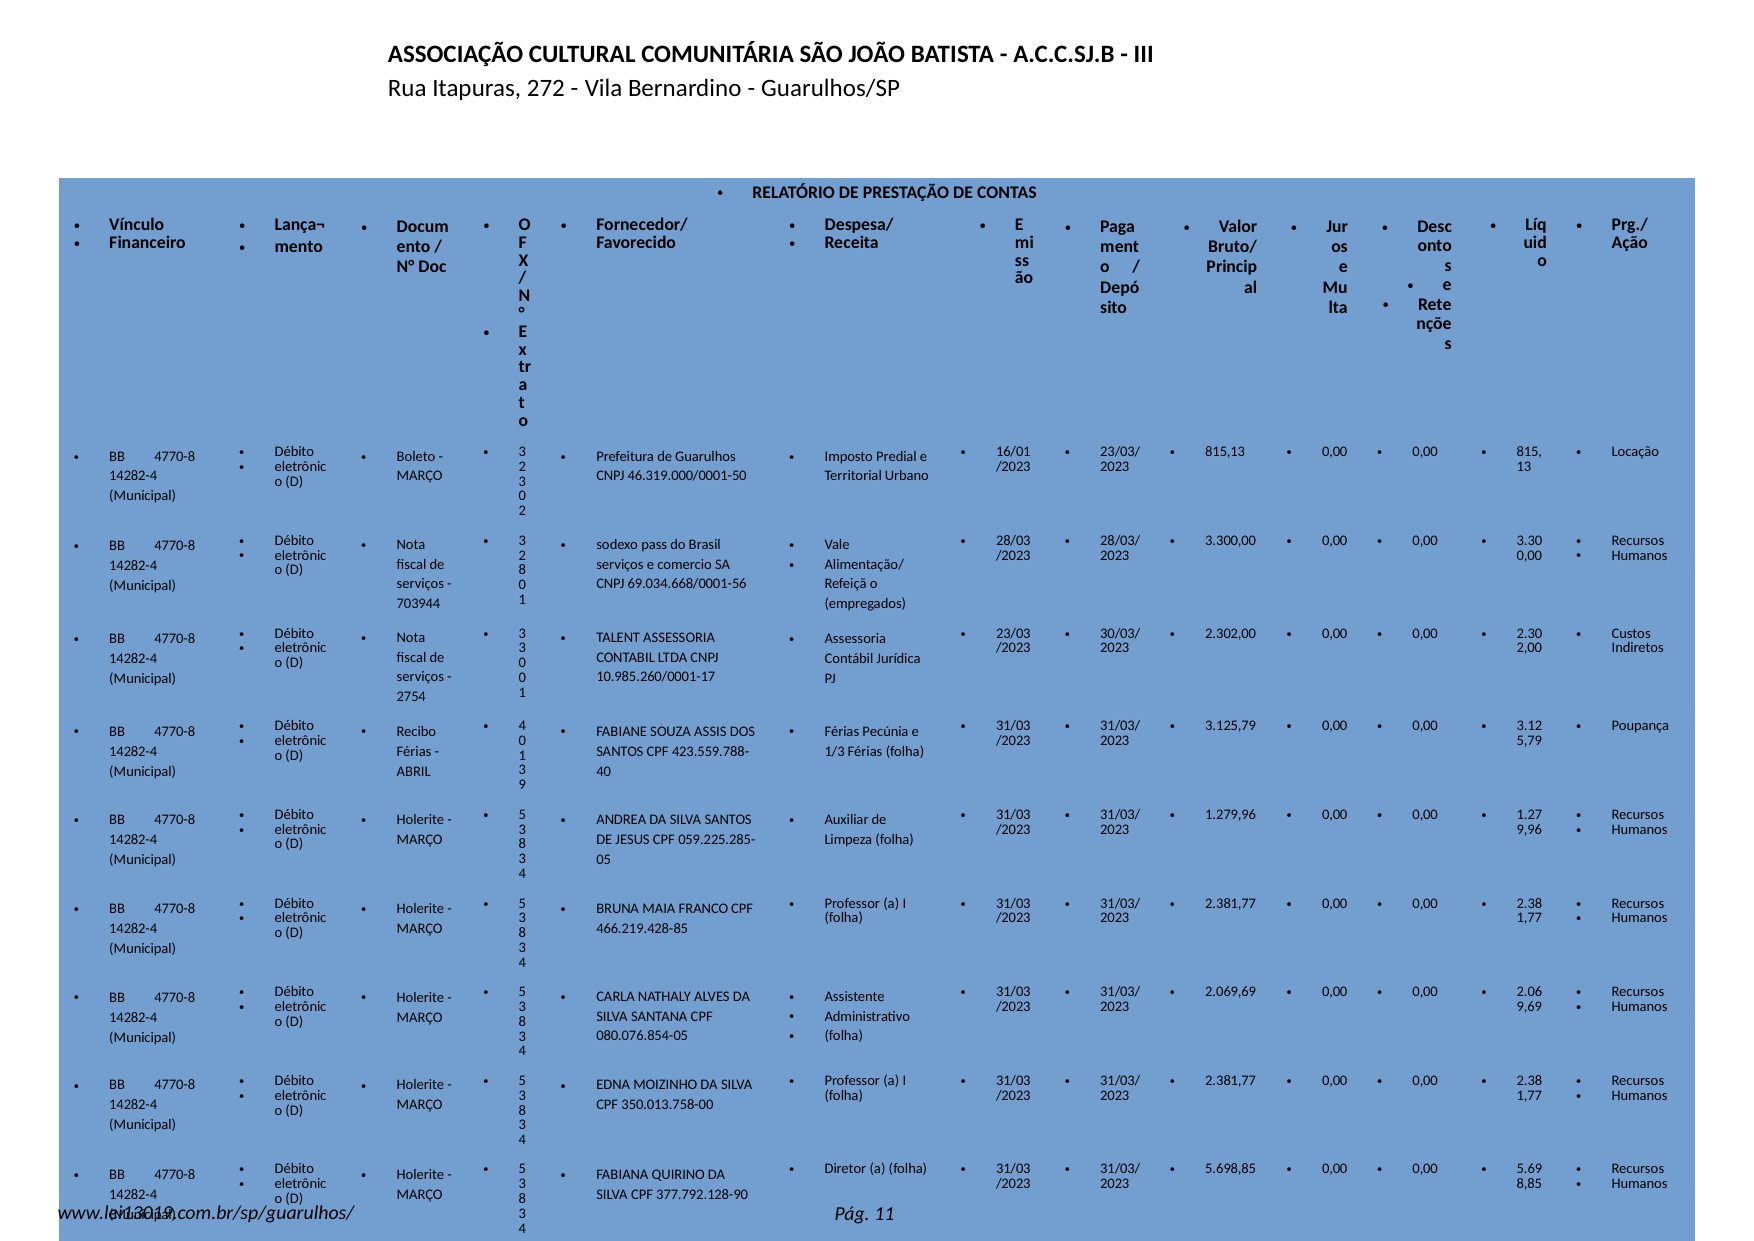

ASSOCIAÇÃO CULTURAL COMUNITÁRIA SÃO JOÃO BATISTA - A.C.C.SJ.B - III
Rua Itapuras, 272 - Vila Bernardino - Guarulhos/SP
| RELATÓRIO DE PRESTAÇÃO DE CONTAS | | | | | | | | | | | | |
| --- | --- | --- | --- | --- | --- | --- | --- | --- | --- | --- | --- | --- |
| Vínculo Financeiro | Lança¬ mento | Documento / N° Doc | OFX/N° Extrato | Fornecedor/ Favorecido | Despesa/ Receita | Emissão | Pagamento / Depósito | Valor Bruto/ Principal | Juros e Multa | Descontos e Retenções | Líquido | Prg./Ação |
| BB 4770-8 14282-4 (Municipal) | Débito eletrônico (D) | Boleto -MARÇO | 32302 | Prefeitura de Guarulhos CNPJ 46.319.000/0001-50 | Imposto Predial e Territorial Urbano | 16/01/2023 | 23/03/2023 | 815,13 | 0,00 | 0,00 | 815,13 | Locação |
| BB 4770-8 14282-4 (Municipal) | Débito eletrônico (D) | Nota fiscal de serviços -703944 | 32801 | sodexo pass do Brasil serviços e comercio SA CNPJ 69.034.668/0001-56 | Vale Alimentação/Refeiçã o (empregados) | 28/03/2023 | 28/03/2023 | 3.300,00 | 0,00 | 0,00 | 3.300,00 | Recursos Humanos |
| BB 4770-8 14282-4 (Municipal) | Débito eletrônico (D) | Nota fiscal de serviços -2754 | 33001 | TALENT ASSESSORIA CONTABIL LTDA CNPJ 10.985.260/0001-17 | Assessoria Contábil Jurídica PJ | 23/03/2023 | 30/03/2023 | 2.302,00 | 0,00 | 0,00 | 2.302,00 | Custos Indiretos |
| BB 4770-8 14282-4 (Municipal) | Débito eletrônico (D) | Recibo Férias -ABRIL | 40139 | FABIANE SOUZA ASSIS DOS SANTOS CPF 423.559.788-40 | Férias Pecúnia e 1/3 Férias (folha) | 31/03/2023 | 31/03/2023 | 3.125,79 | 0,00 | 0,00 | 3.125,79 | Poupança |
| BB 4770-8 14282-4 (Municipal) | Débito eletrônico (D) | Holerite -MARÇO | 53834 | ANDREA DA SILVA SANTOS DE JESUS CPF 059.225.285-05 | Auxiliar de Limpeza (folha) | 31/03/2023 | 31/03/2023 | 1.279,96 | 0,00 | 0,00 | 1.279,96 | Recursos Humanos |
| BB 4770-8 14282-4 (Municipal) | Débito eletrônico (D) | Holerite -MARÇO | 53834 | BRUNA MAIA FRANCO CPF 466.219.428-85 | Professor (a) I (folha) | 31/03/2023 | 31/03/2023 | 2.381,77 | 0,00 | 0,00 | 2.381,77 | Recursos Humanos |
| BB 4770-8 14282-4 (Municipal) | Débito eletrônico (D) | Holerite -MARÇO | 53834 | CARLA NATHALY ALVES DA SILVA SANTANA CPF 080.076.854-05 | Assistente Administrativo (folha) | 31/03/2023 | 31/03/2023 | 2.069,69 | 0,00 | 0,00 | 2.069,69 | Recursos Humanos |
| BB 4770-8 14282-4 (Municipal) | Débito eletrônico (D) | Holerite -MARÇO | 53834 | EDNA MOIZINHO DA SILVA CPF 350.013.758-00 | Professor (a) I (folha) | 31/03/2023 | 31/03/2023 | 2.381,77 | 0,00 | 0,00 | 2.381,77 | Recursos Humanos |
| BB 4770-8 14282-4 (Municipal) | Débito eletrônico (D) | Holerite -MARÇO | 53834 | FABIANA QUIRINO DA SILVA CPF 377.792.128-90 | Diretor (a) (folha) | 31/03/2023 | 31/03/2023 | 5.698,85 | 0,00 | 0,00 | 5.698,85 | Recursos Humanos |
| BB 4770-8 14282-4 (Municipal) | Débito eletrônico (D) | Holerite -MARÇO | 53834 | FABIANE SOUZA ASSIS DOS SANTOS CPF 423.559.788-40 | Professor (a) I (folha) | 31/03/2023 | 31/03/2023 | 2.381,77 | 0,00 | 0,00 | 2.381,77 | Recursos Humanos |
| BB 4770-8 14282-4 (Municipal) | Débito eletrônico (D) | Holerite -MARÇO | 53834 | JAQUELINE SOARES MAGALHÃES CPF 335.896.028-56 | Auxiliar de Cozinha (folha) | 31/03/2023 | 31/03/2023 | 1.547,13 | 0,00 | 0,00 | 1.547,13 | Recursos Humanos |
| BB 4770-8 14282-4 (Municipal) | Débito eletrônico (D) | Holerite -MARÇO | 53834 | JESSICA VIEIRA POLTRONIERI CPF 388.700.928-28 | Coordenador Pedagógico (folha) | 31/03/2023 | 31/03/2023 | 2.600,91 | 0,00 | 0,00 | 2.600,91 | Recursos Humanos |
| BB 4770-8 14282-4 (Municipal) | Débito eletrônico (D) | Holerite -MARÇO | 53834 | JESSYCA MARIA GARCIA DE ARAUJO CPF 334.633.908-41 | Professor (a) I (folha) | 31/03/2023 | 31/03/2023 | 2.381,77 | 0,00 | 0,00 | 2.381,77 | Recursos Humanos |
| BB 4770-8 14282-4 (Municipal) | Débito eletrônico (D) | Holerite -MARÇO | 53834 | JOSEFA MEIRISVANIA OLIVEIRA SILVA CPF 013.447.563-10 | Auxiliar de Limpeza (folha) | 31/03/2023 | 31/03/2023 | 1.384,79 | 0,00 | 0,00 | 1.384,79 | Recursos Humanos |
| BB 4770-8 14282-4 (Municipal) | Débito eletrônico (D) | Holerite -MARÇO | 53834 | JOSINETE DE OLIVEIRA SOUZA CPF 084.668.444-65 | Professor (a) I (folha) | 31/03/2023 | 31/03/2023 | 2.646,20 | 0,00 | 0,00 | 2.646,20 | Recursos Humanos |
www.lei13019.com.br/sp/guarulhos/
Pág. 11